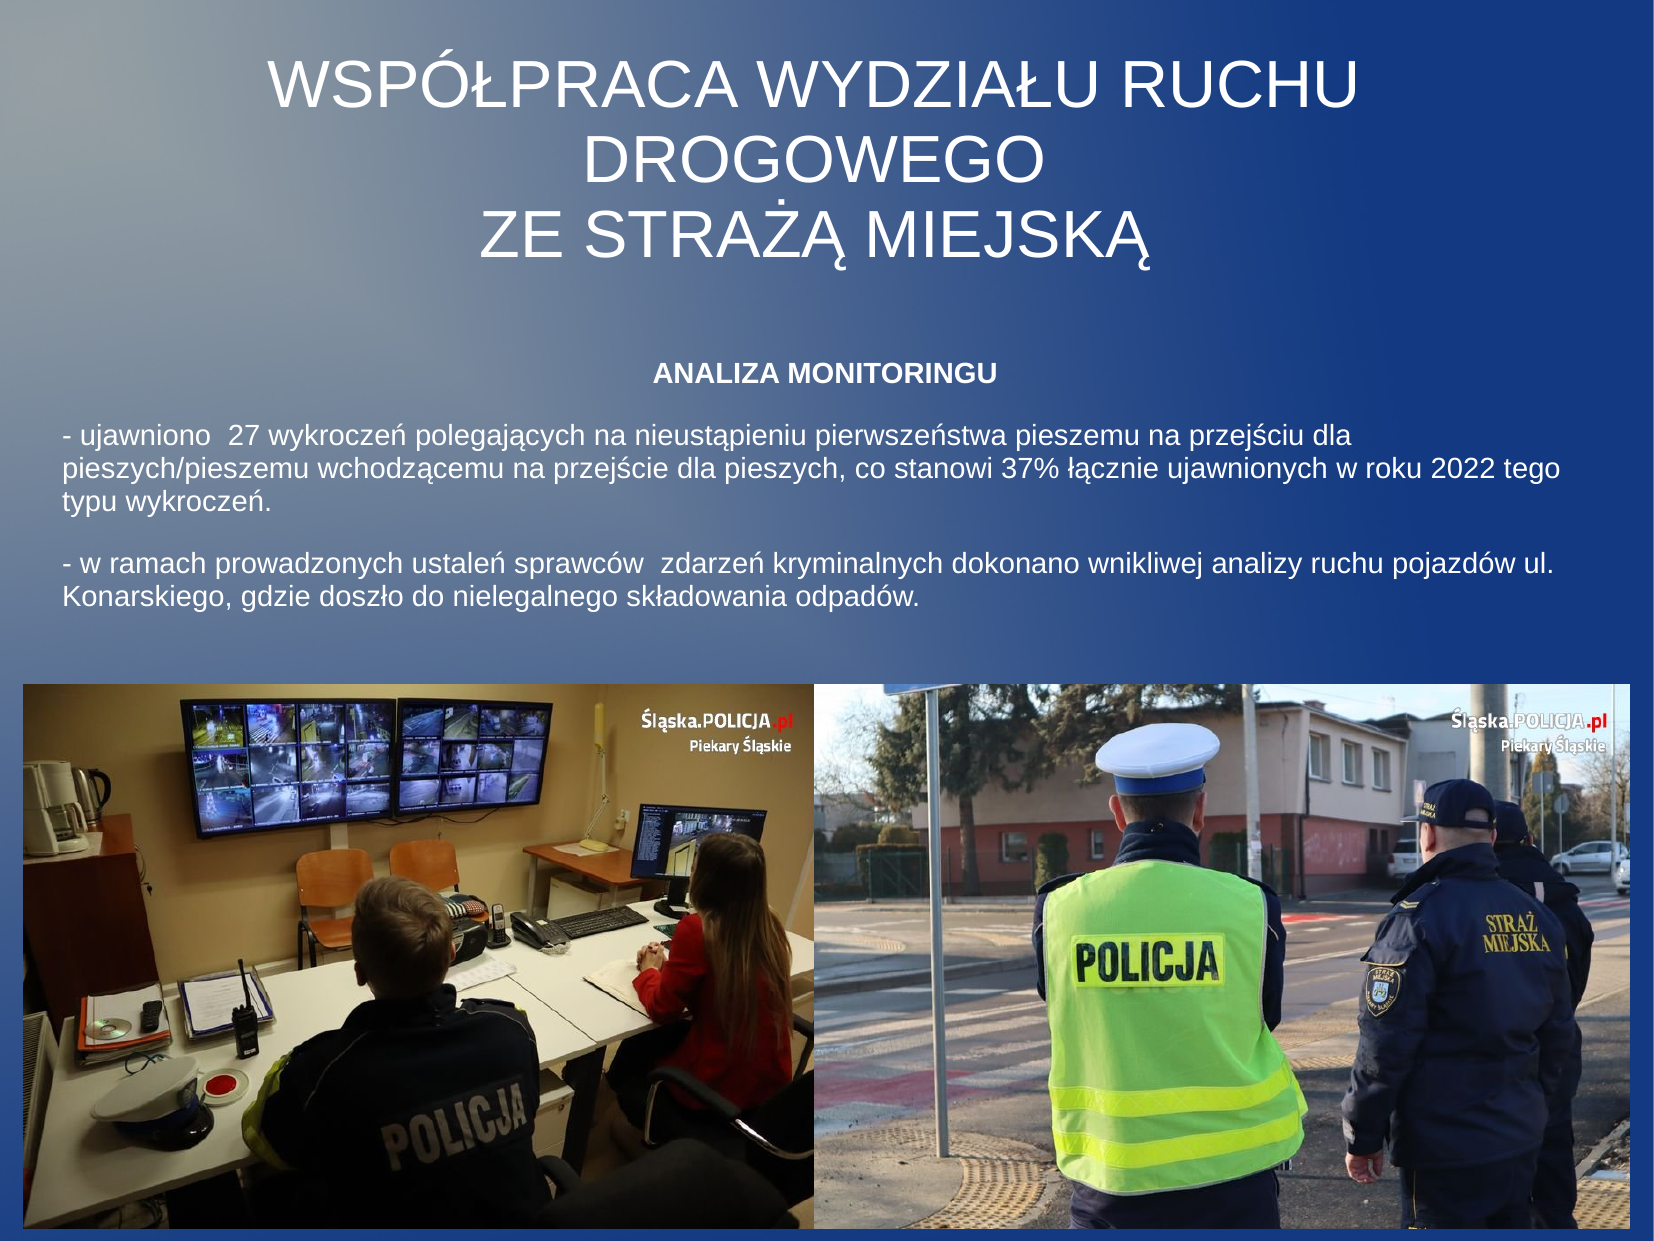

# WSPÓŁPRACA WYDZIAŁU RUCHU DROGOWEGO ZE STRAŻĄ MIEJSKĄ
 								ANALIZA MONITORINGU
- ujawniono 27 wykroczeń polegających na nieustąpieniu pierwszeństwa pieszemu na przejściu dla pieszych/pieszemu wchodzącemu na przejście dla pieszych, co stanowi 37% łącznie ujawnionych w roku 2022 tego typu wykroczeń.
- w ramach prowadzonych ustaleń sprawców zdarzeń kryminalnych dokonano wnikliwej analizy ruchu pojazdów ul. Konarskiego, gdzie doszło do nielegalnego składowania odpadów.